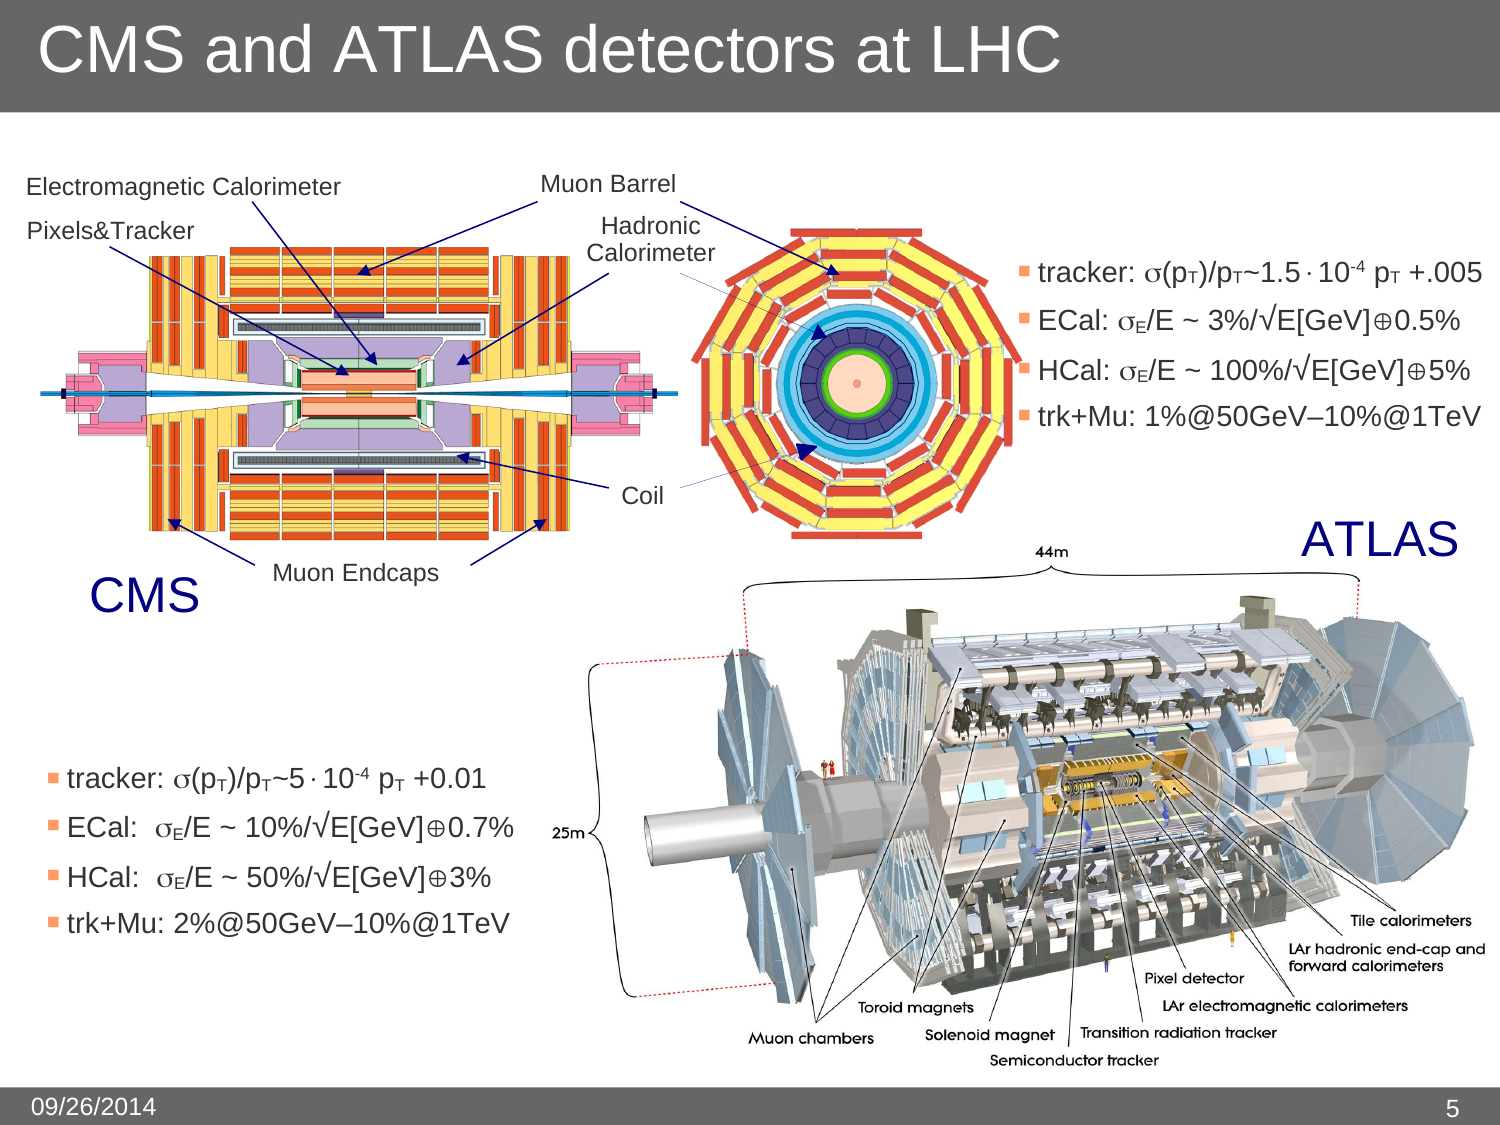

# CMS and ATLAS detectors at LHC
Muon Barrel
Electromagnetic Calorimeter
Hadronic
Calorimeter
Pixels&Tracker
Coil
Muon Endcaps
 tracker: s(pT)/pT~1.510-4 pT +.005
 ECal: sE/E ~ 3%/√E[GeV]⊕0.5%
 HCal: sE/E ~ 100%/√E[GeV]⊕5%
 trk+Mu: 1%@50GeV–10%@1TeV
ATLAS
CMS
 tracker: s(pT)/pT~510-4 pT +0.01
 ECal: sE/E ~ 10%/√E[GeV]⊕0.7%
 HCal: sE/E ~ 50%/√E[GeV]⊕3%
 trk+Mu: 2%@50GeV–10%@1TeV